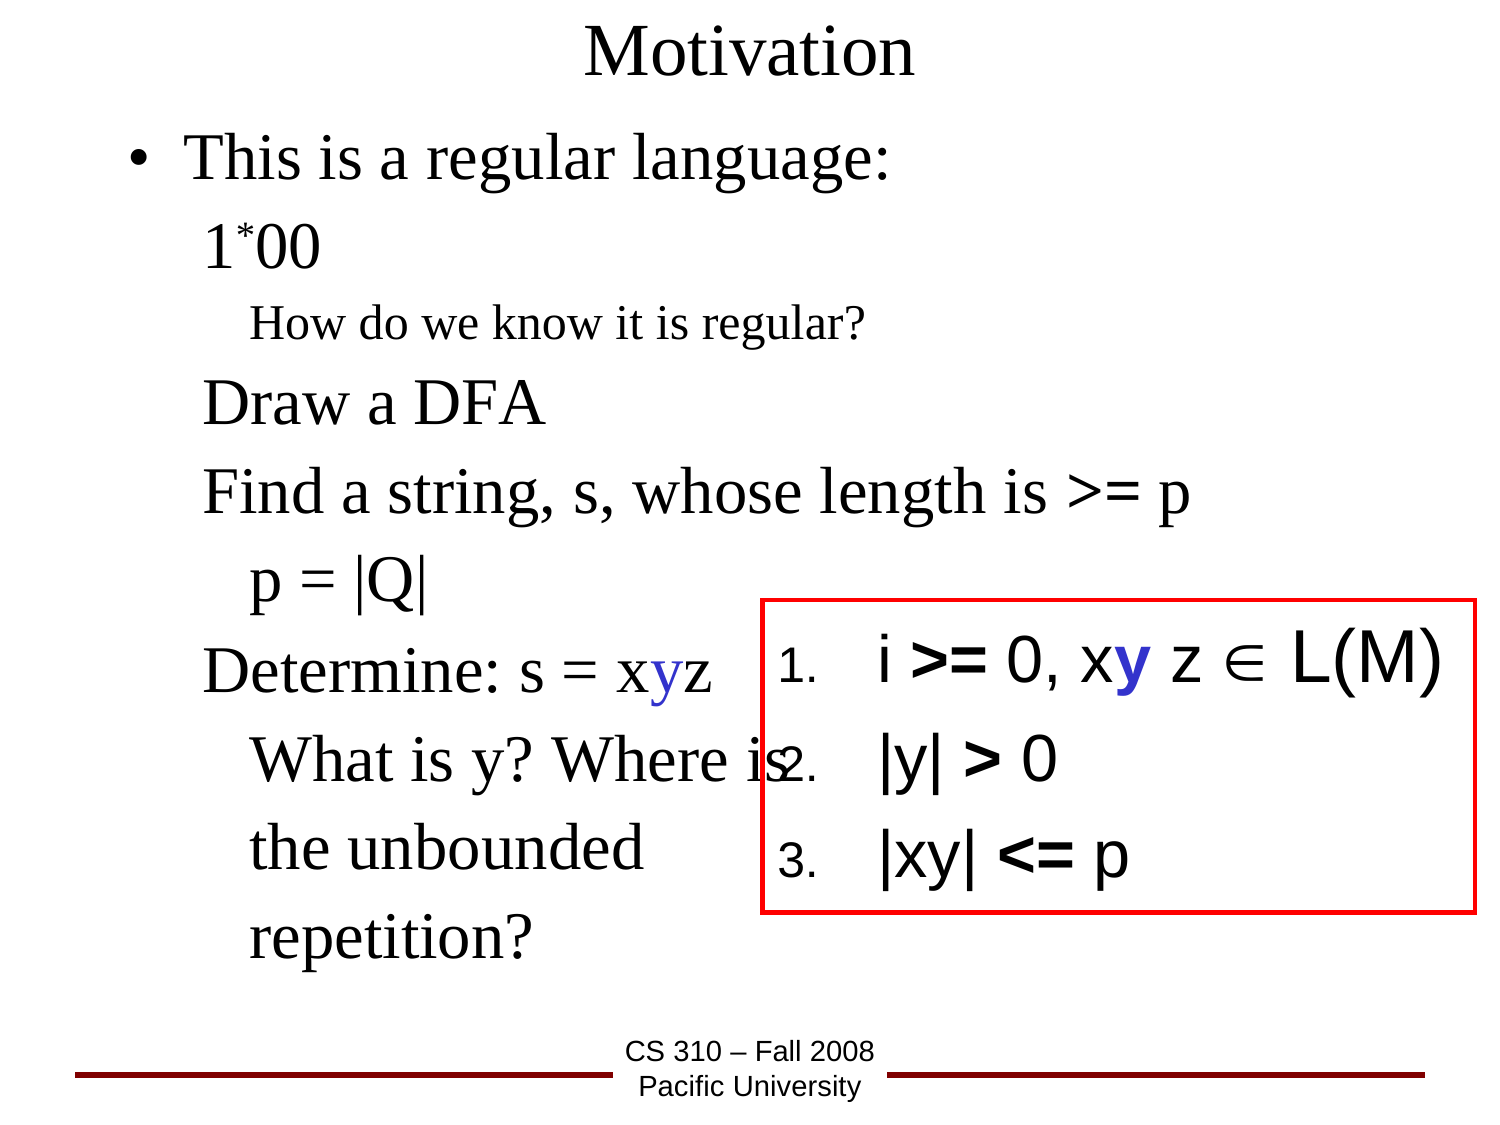

# Motivation
This is a regular language:
1*00
	How do we know it is regular?
Draw a DFA
Find a string, s, whose length is >= p
	p = |Q|
Determine: s = xyz
	What is y? Where is
	the unbounded
	repetition?
i >= 0, xyiz  L(M)
|y| > 0
|xy| <= p